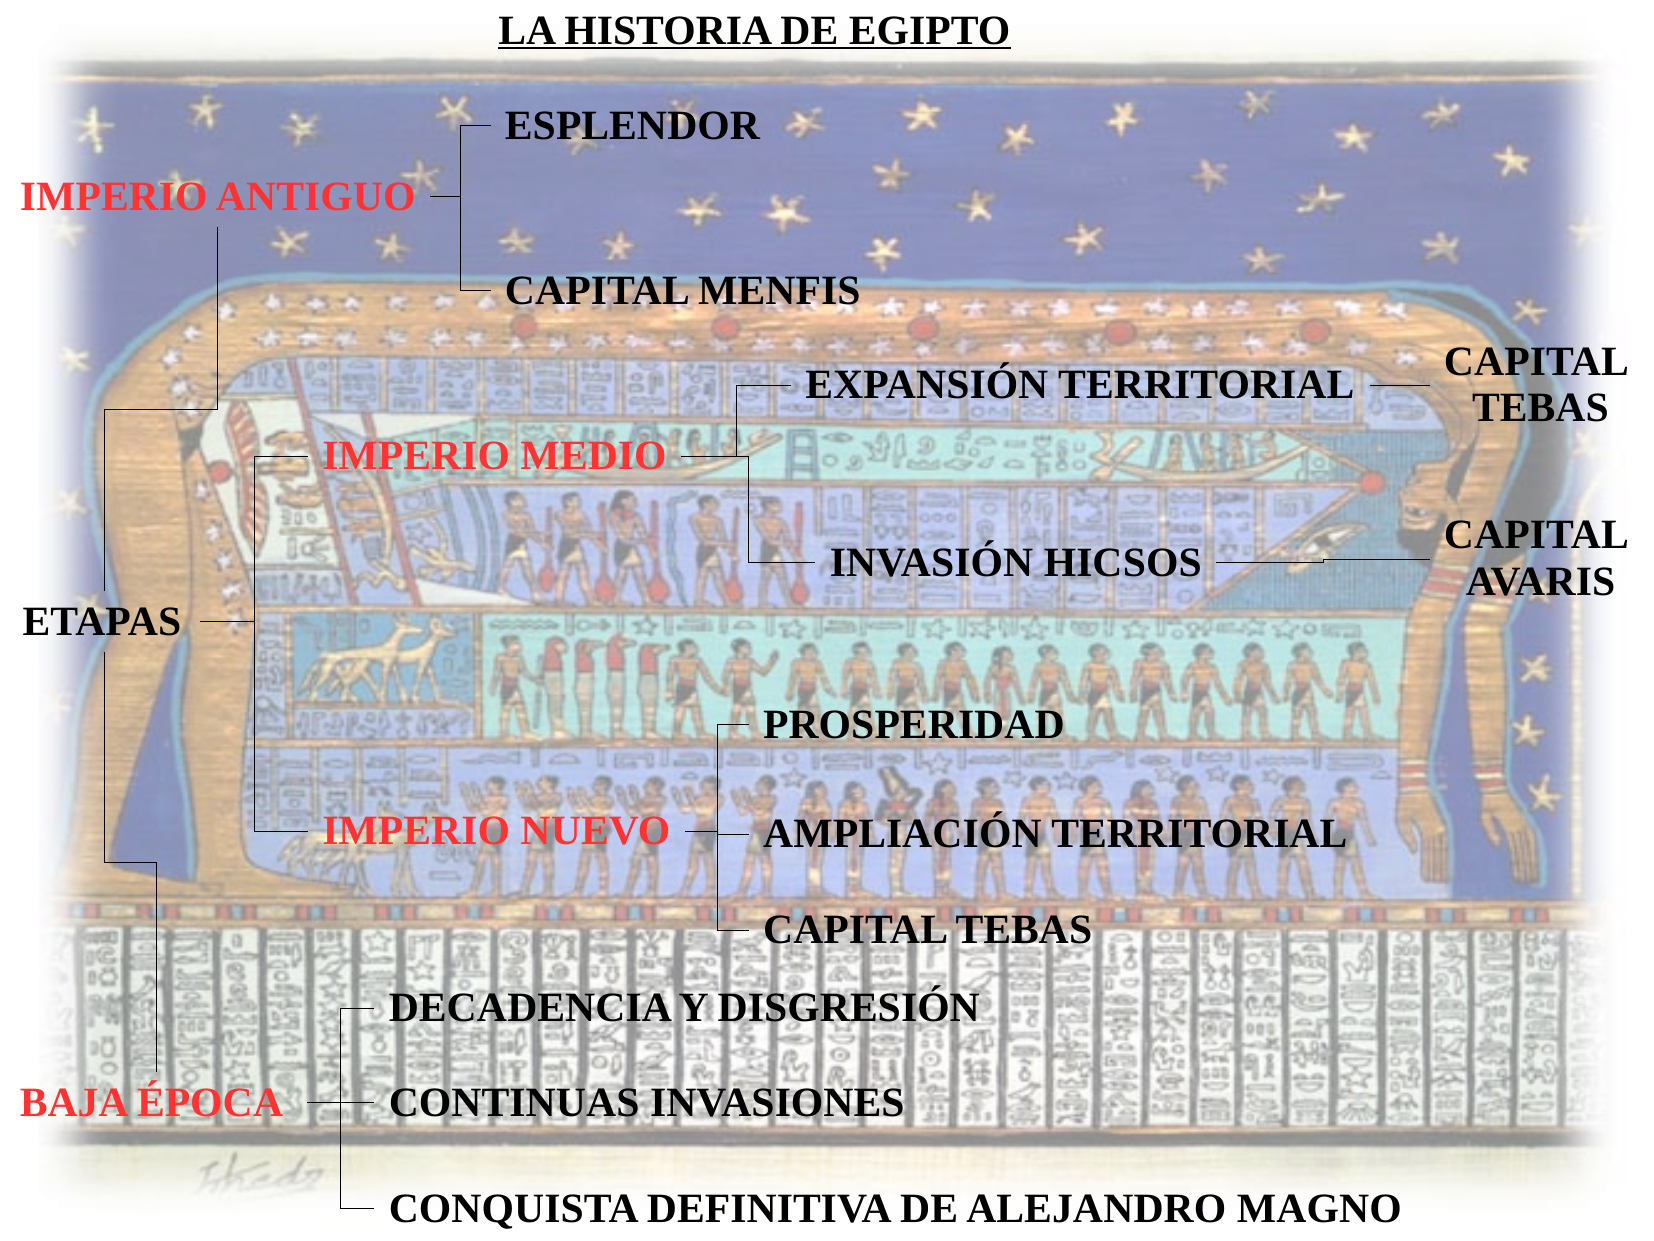

LA HISTORIA DE EGIPTO
ESPLENDOR
IMPERIO ANTIGUO
CAPITAL MENFIS
CAPITAL
TEBAS
EXPANSIÓN TERRITORIAL
IMPERIO MEDIO
CAPITAL
AVARIS
INVASIÓN HICSOS
ETAPAS
PROSPERIDAD
IMPERIO NUEVO
AMPLIACIÓN TERRITORIAL
CAPITAL TEBAS
DECADENCIA Y DISGRESIÓN
BAJA ÉPOCA
CONTINUAS INVASIONES
CONQUISTA DEFINITIVA DE ALEJANDRO MAGNO